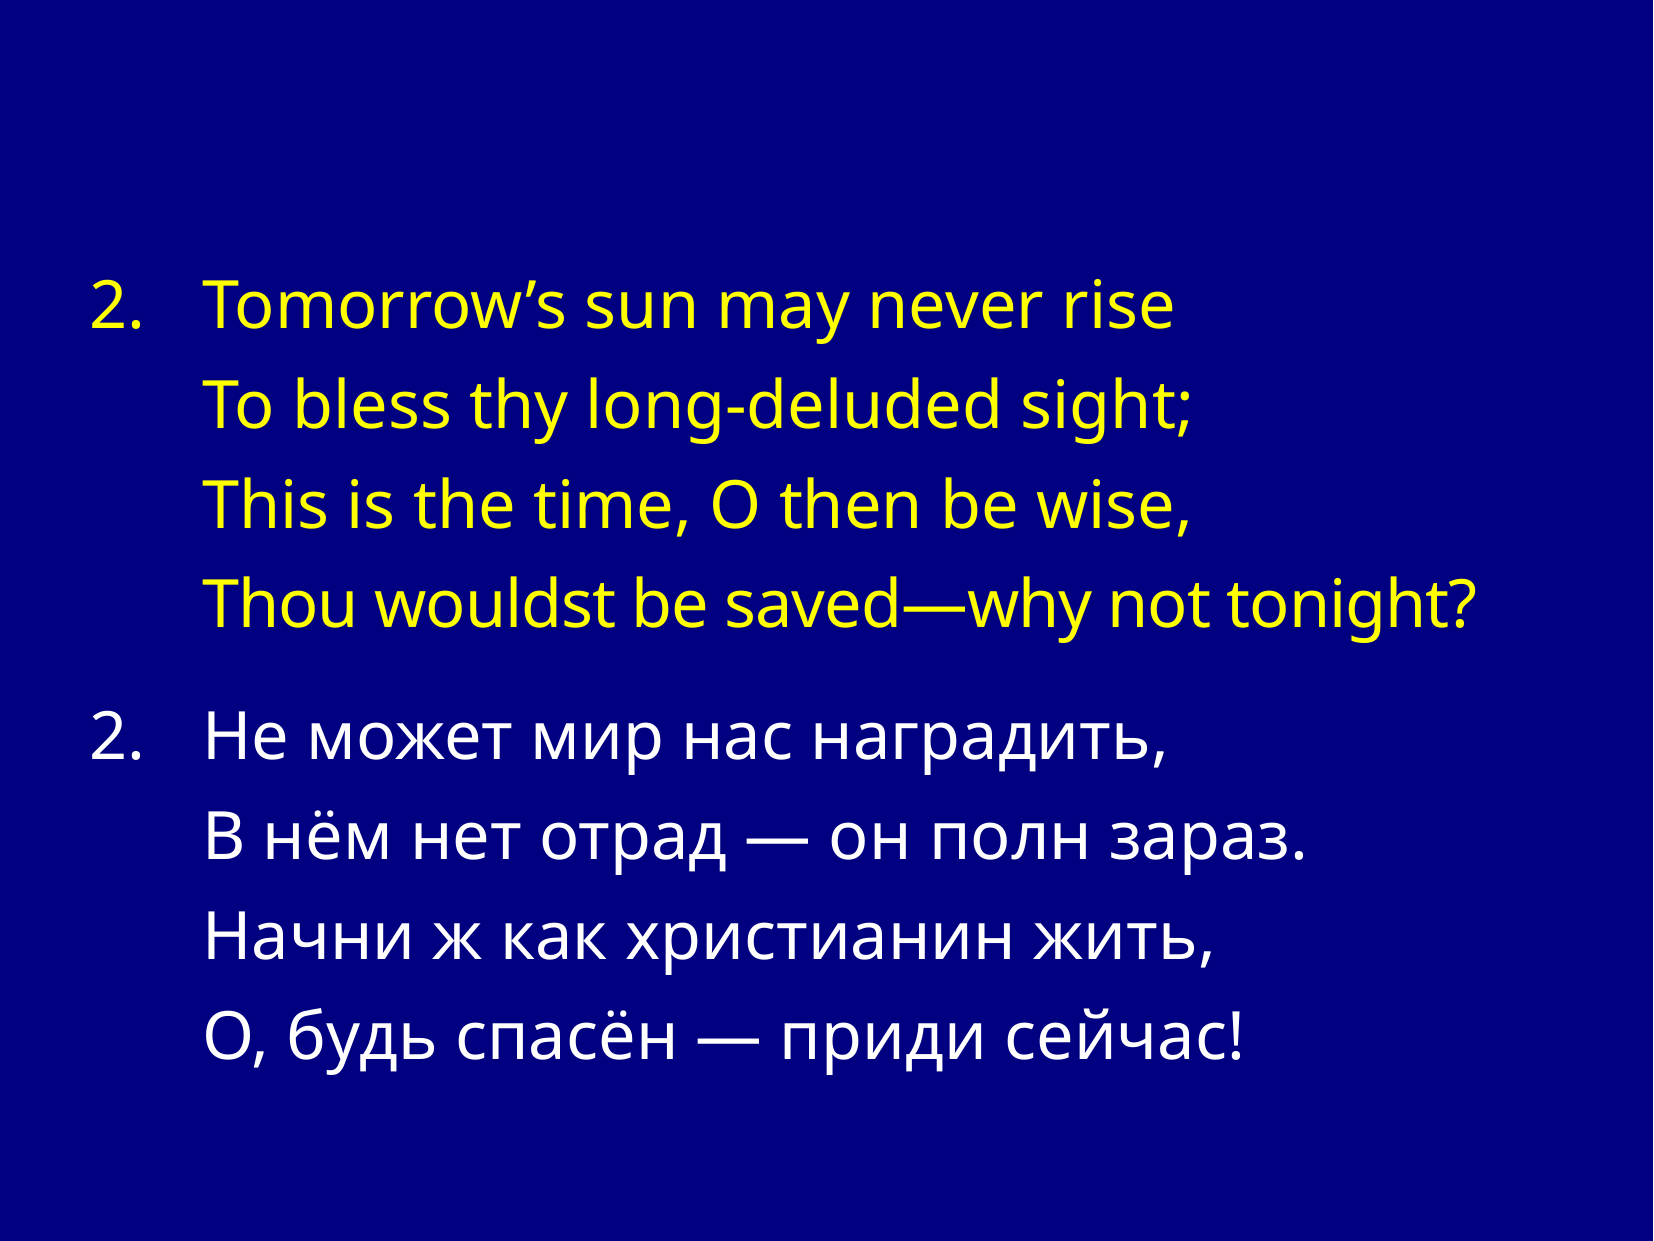

2.	Tomorrow’s sun may never rise
	To bless thy long-deluded sight;
	This is the time, O then be wise,
	Thou wouldst be saved—why not tonight?
2.	Не может мир нас наградить,
	В нём нет отрад — он полн зараз.
	Начни ж как христианин жить,
	О, будь спасён — приди сейчас!